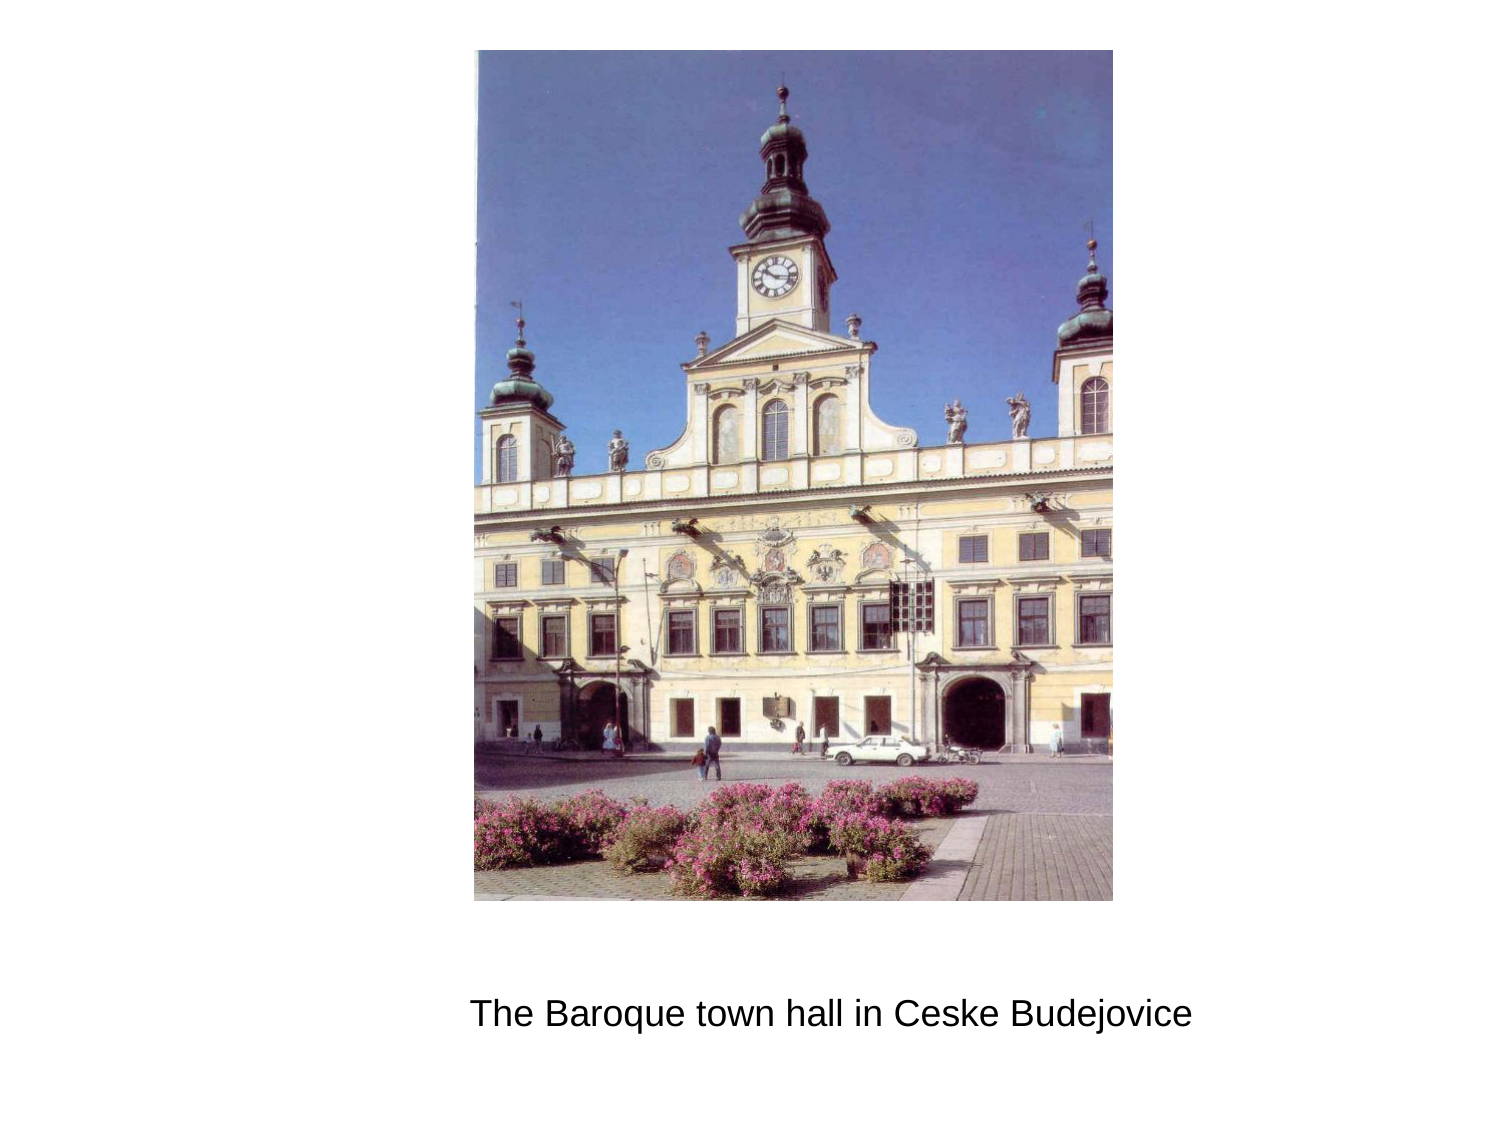

The Baroque town hall in Ceske Budejovice